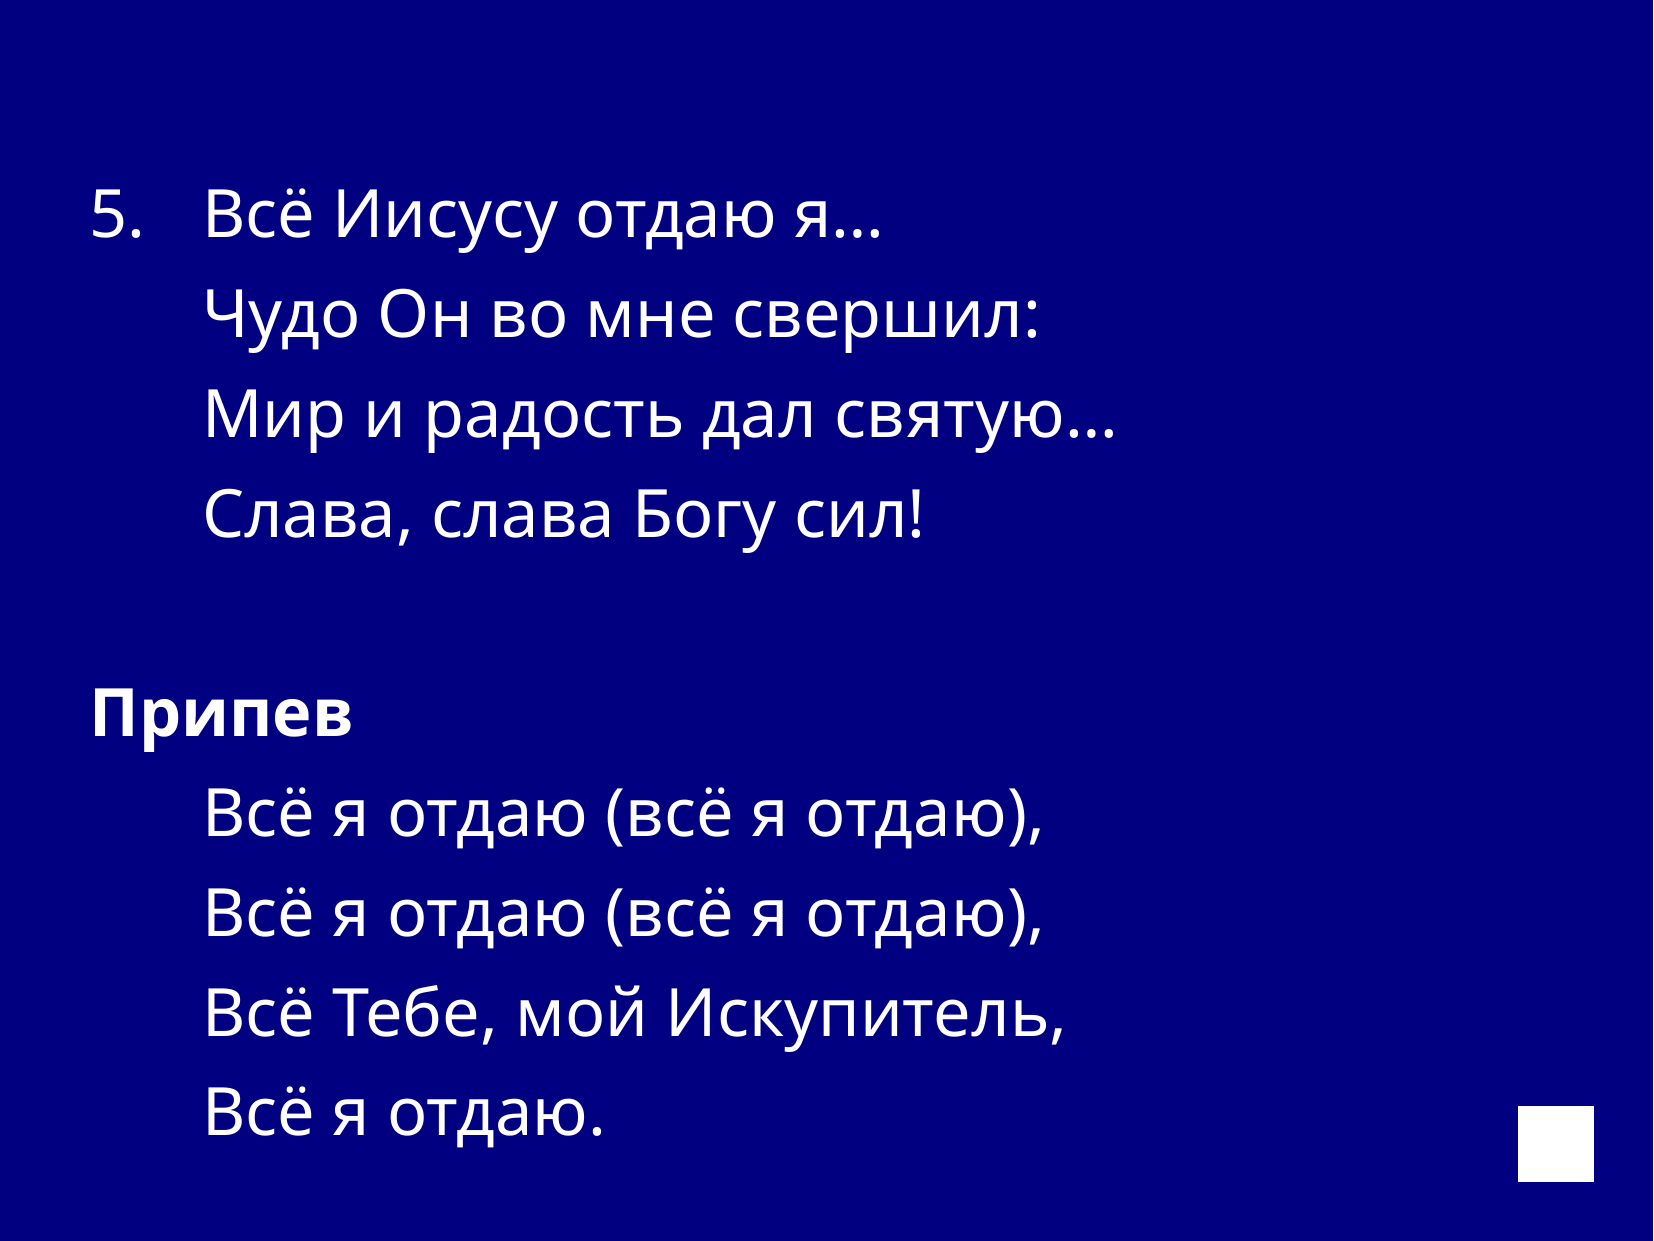

5.	Всё Иисусу отдаю я…
	Чудо Он во мне свершил:
	Мир и радость дал святую…
	Слава, слава Богу сил!
Припев
	Всё я отдаю (всё я отдаю),
	Всё я отдаю (всё я отдаю),
	Всё Тебе, мой Искупитель,
	Всё я отдаю.